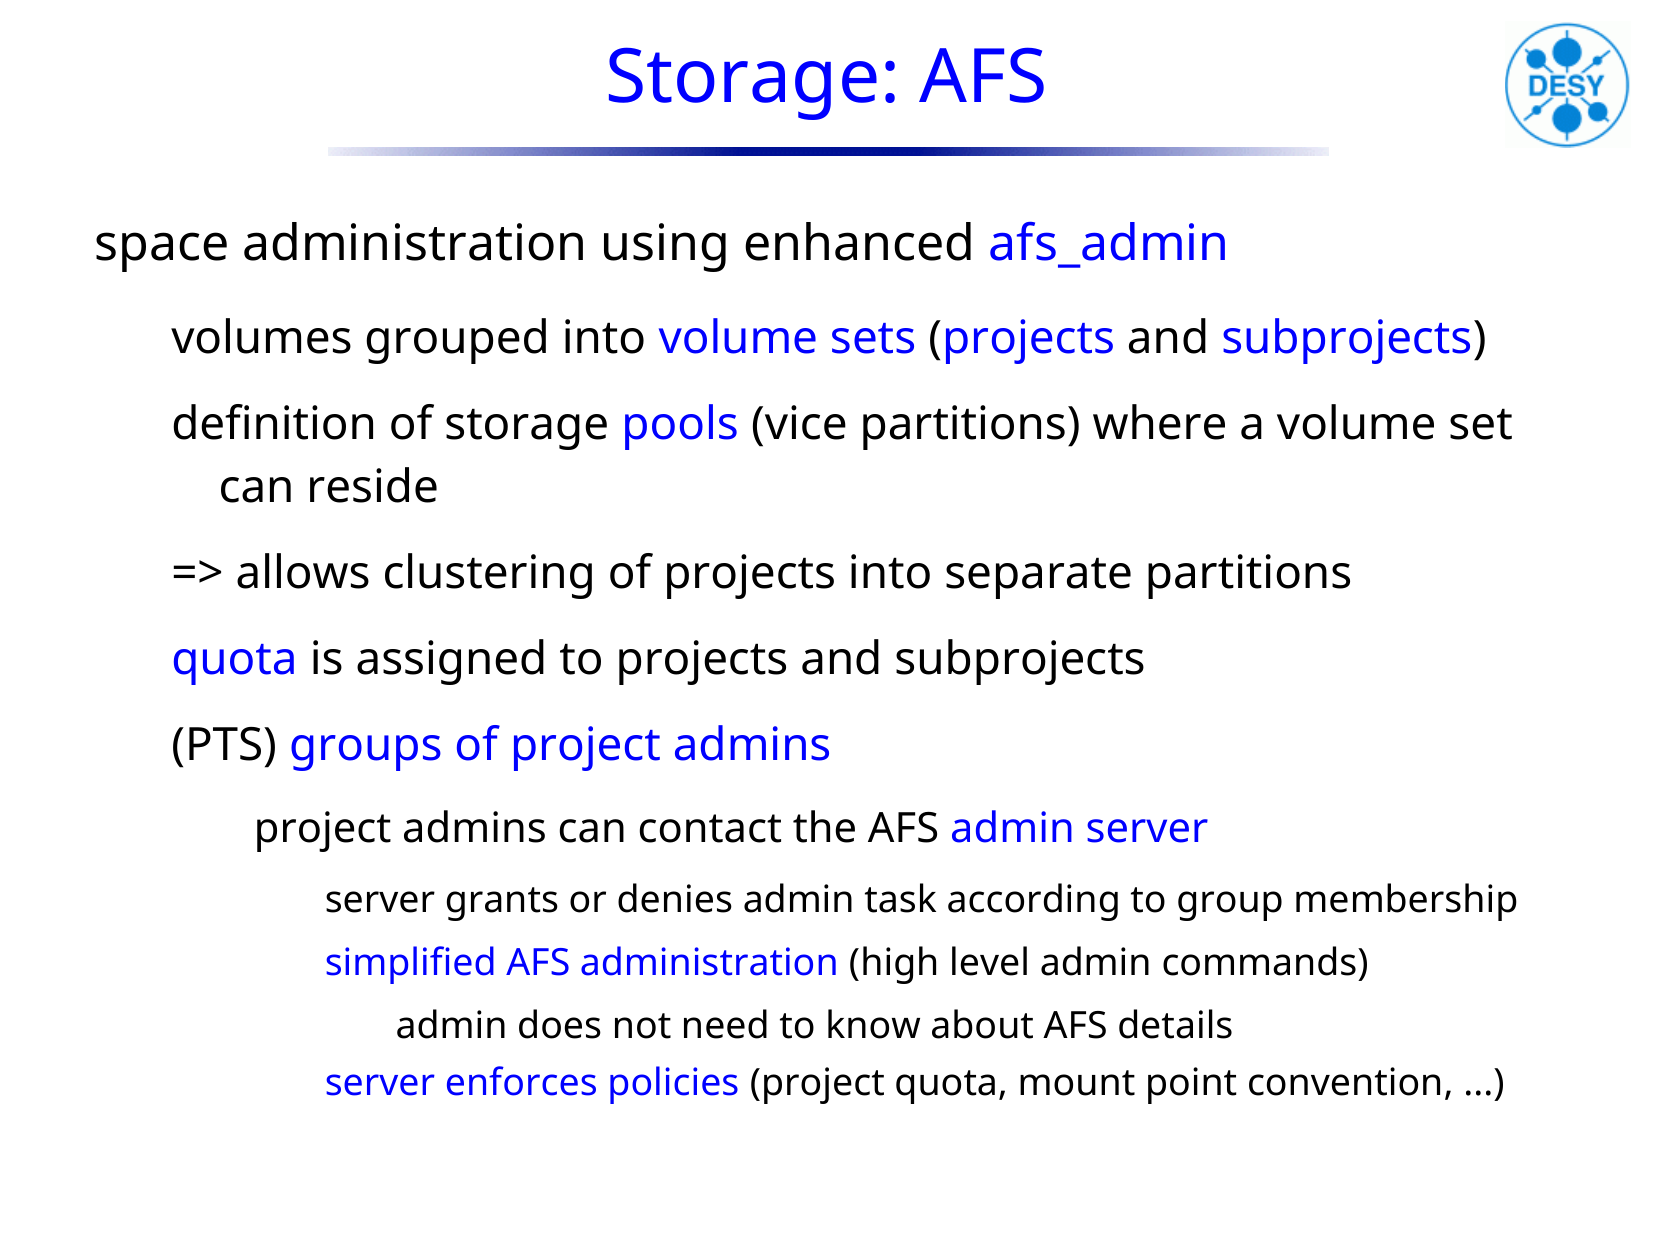

# Storage: AFS
space administration using enhanced afs_admin
volumes grouped into volume sets (projects and subprojects)
definition of storage pools (vice partitions) where a volume set can reside
=> allows clustering of projects into separate partitions
quota is assigned to projects and subprojects
(PTS) groups of project admins
project admins can contact the AFS admin server
server grants or denies admin task according to group membership
simplified AFS administration (high level admin commands)
admin does not need to know about AFS details
server enforces policies (project quota, mount point convention, ...)